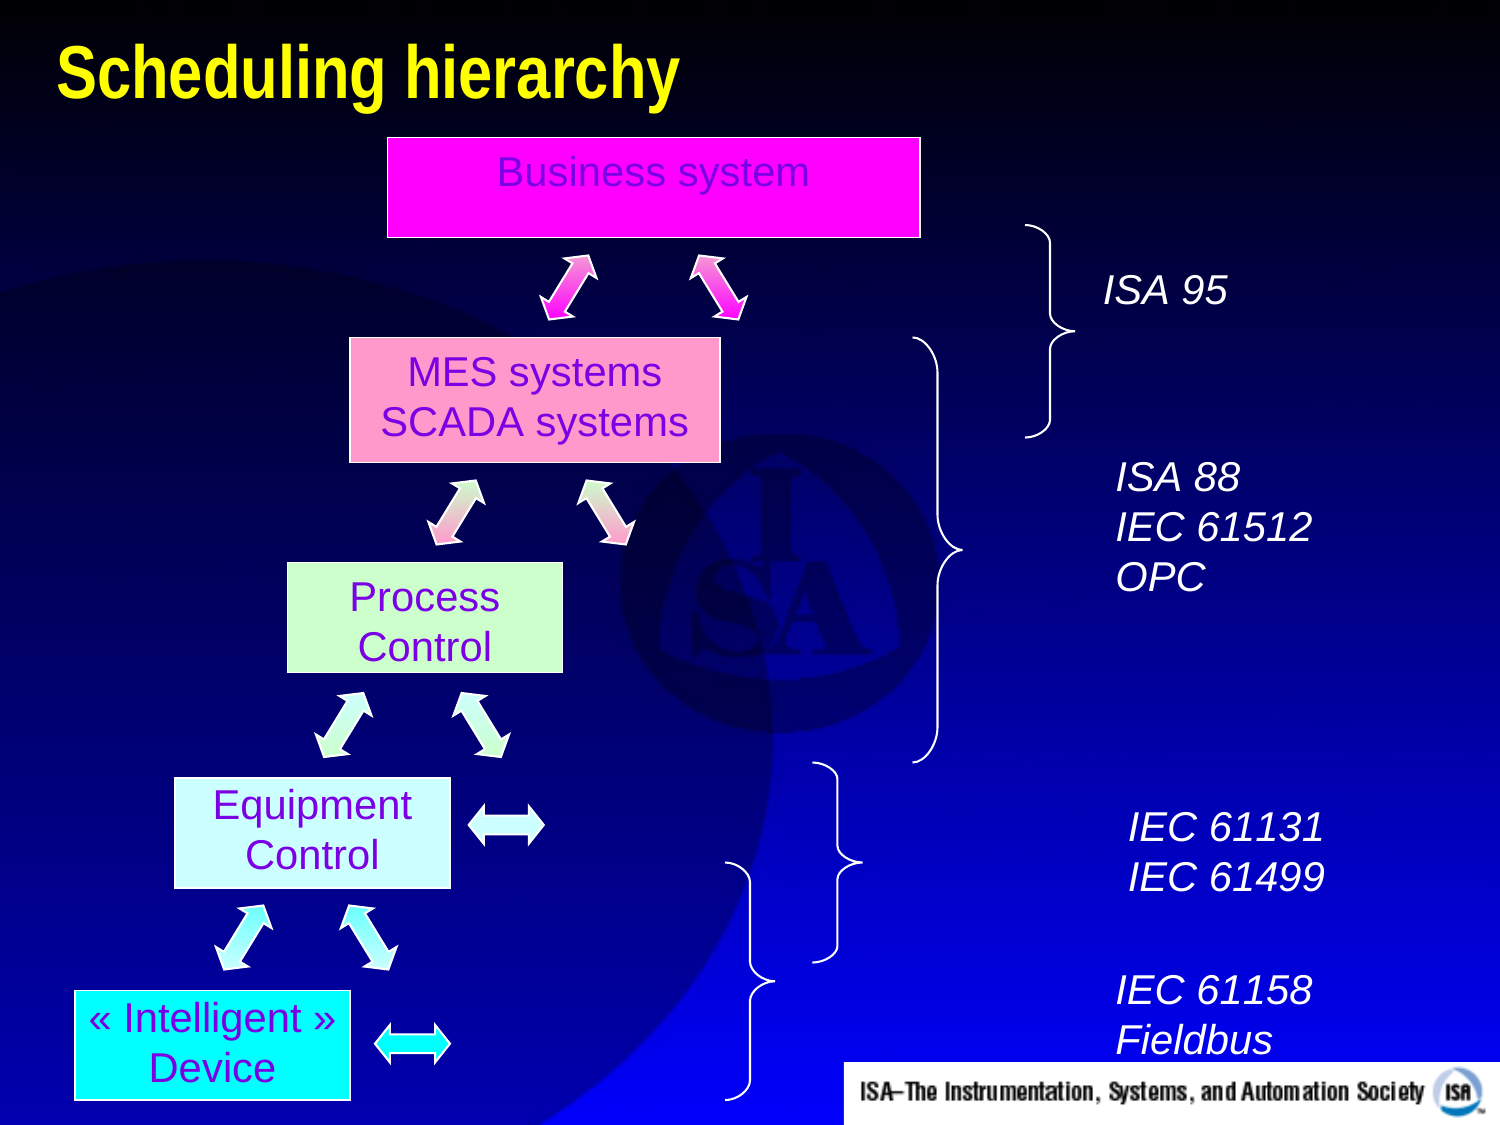

# Scheduling hierarchy
Business system
ISA 95
MES systems
SCADA systems
ISA 88
IEC 61512
OPC
Process Control
Equipment Control
IEC 61131
IEC 61499
IEC 61158
Fieldbus
« Intelligent » Device